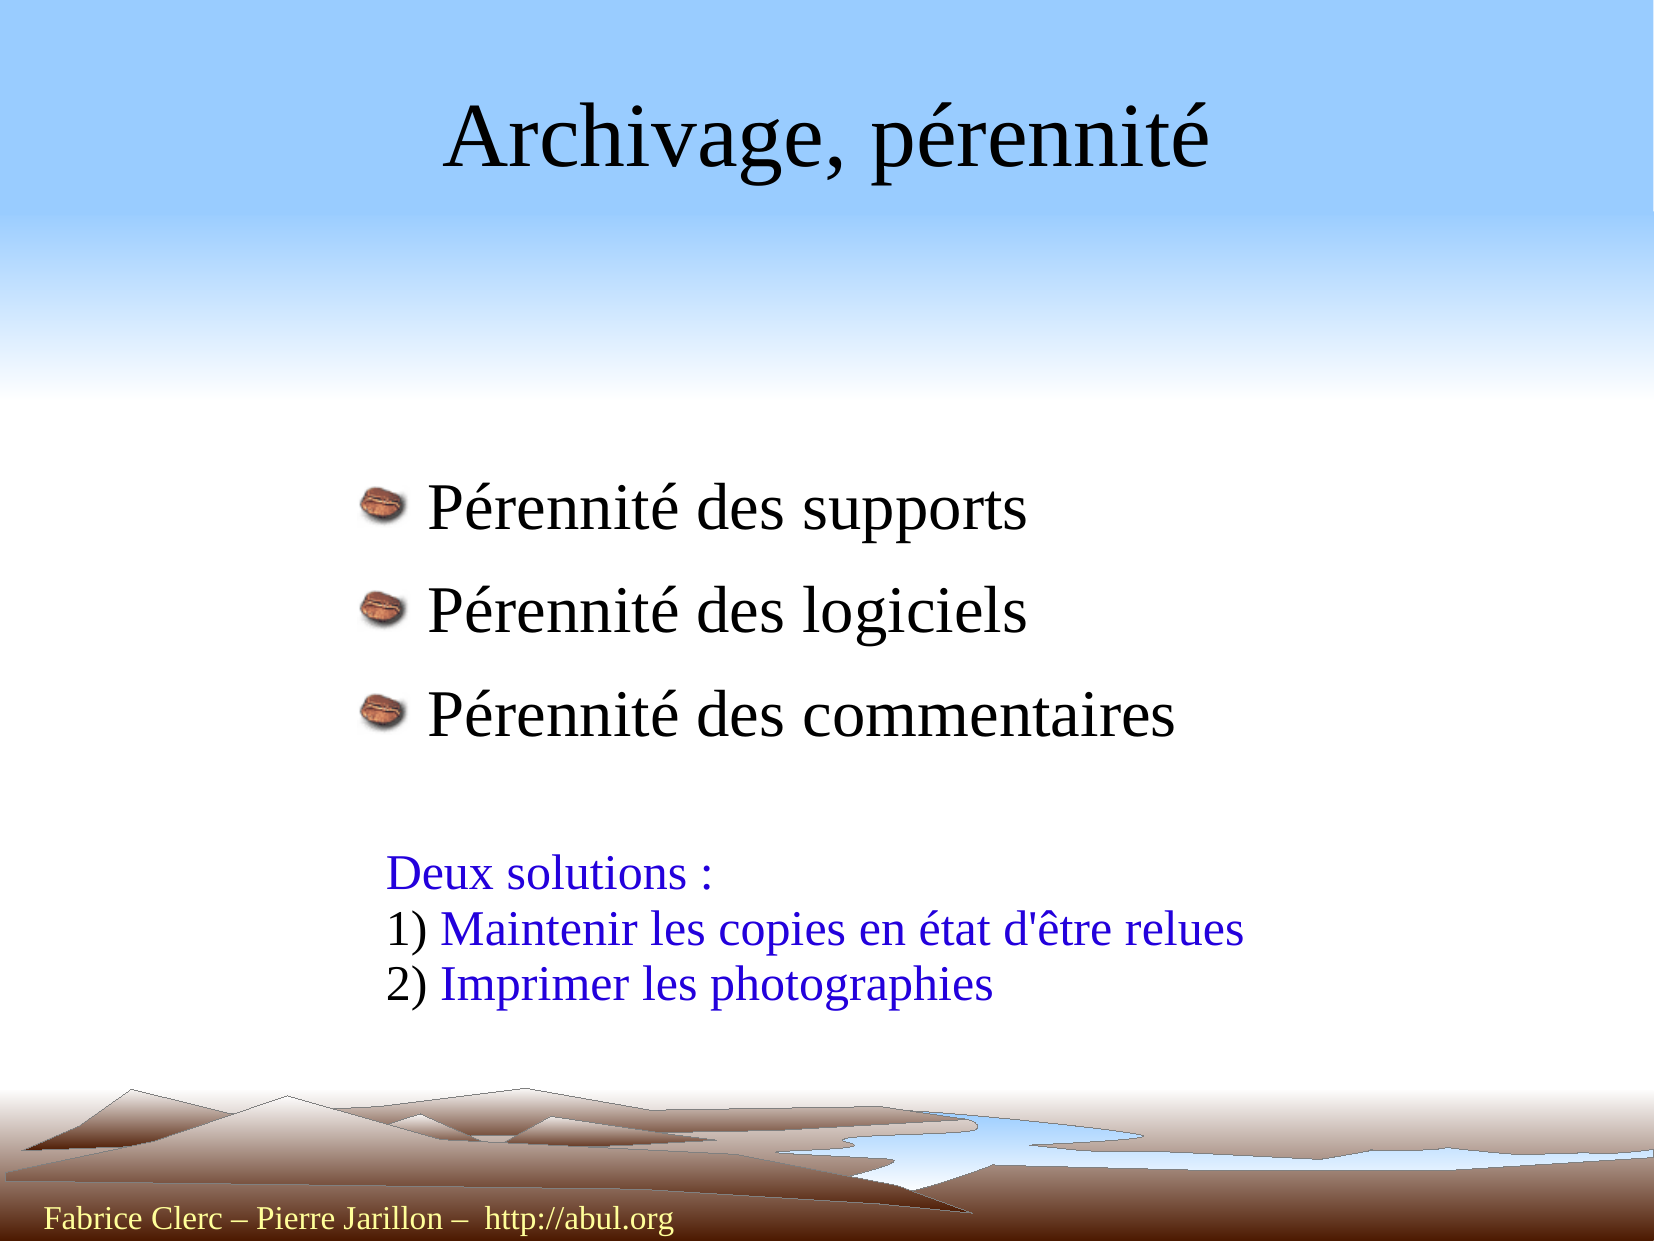

# Archivage, pérennité
 Pérennité des supports
 Pérennité des logiciels
 Pérennité des commentaires
Deux solutions :
 Maintenir les copies en état d'être relues
 Imprimer les photographies